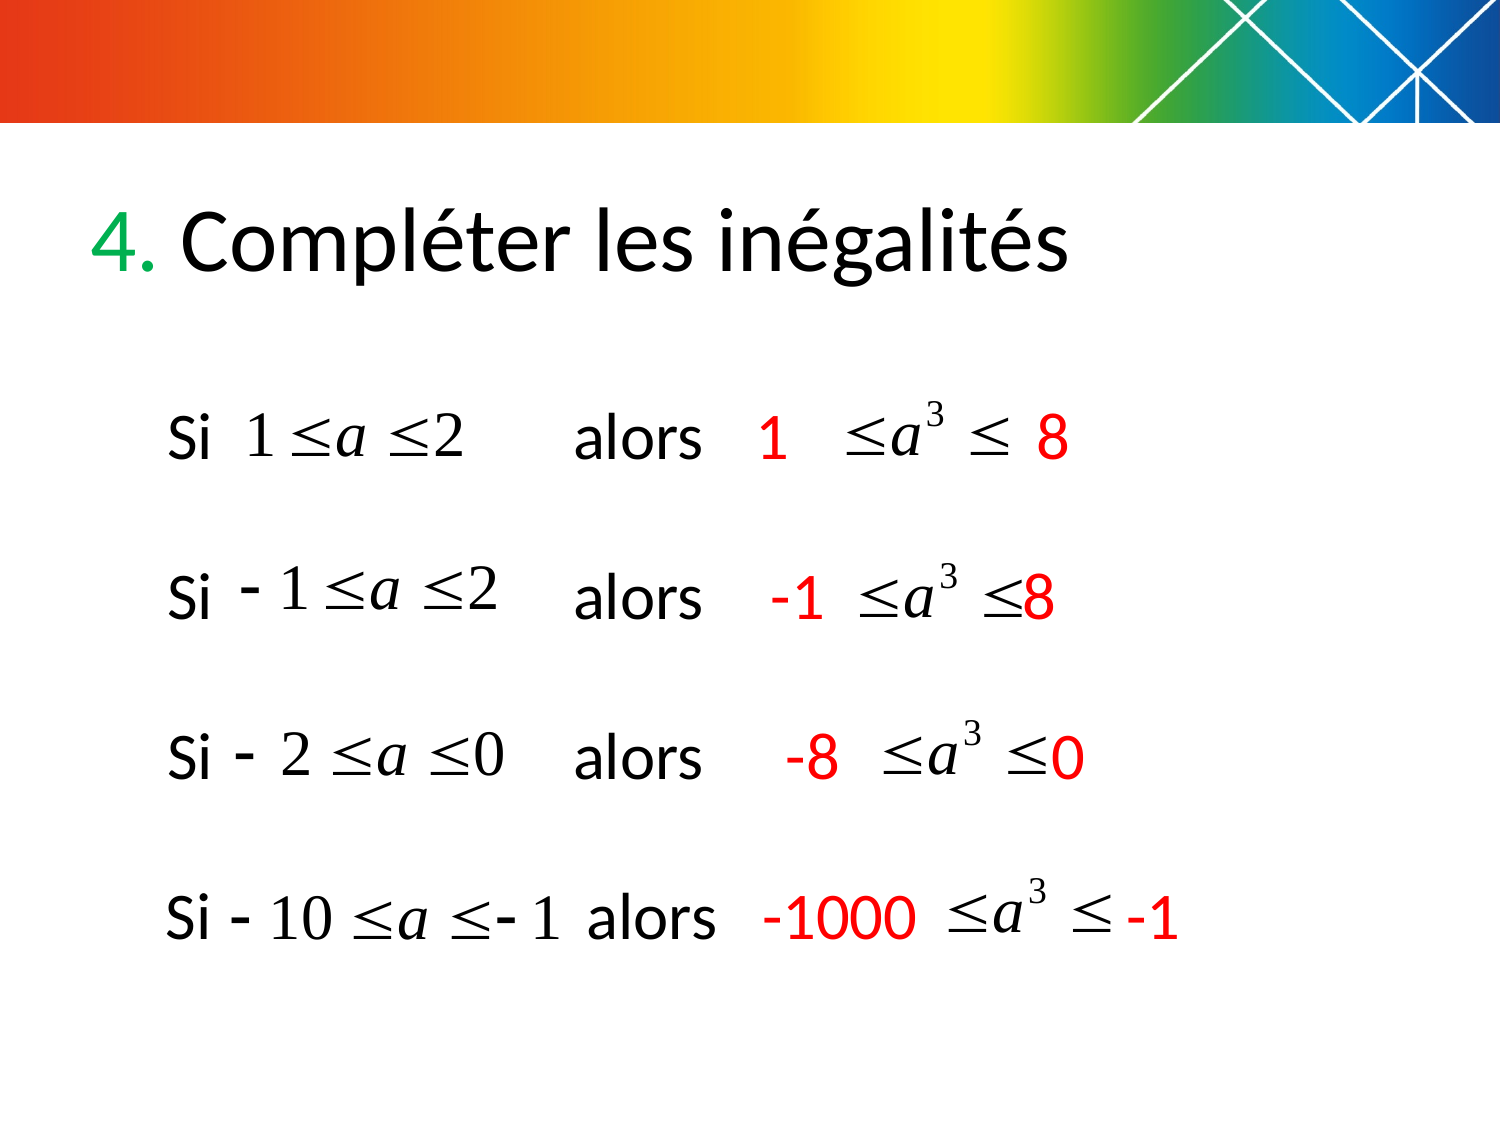

# 4. Compléter les inégalités
 Si alors	 1 		8
 Si alors	 -1 		 8
 Si alors 	 -8 		 0
 Si alors -1000 	 -1